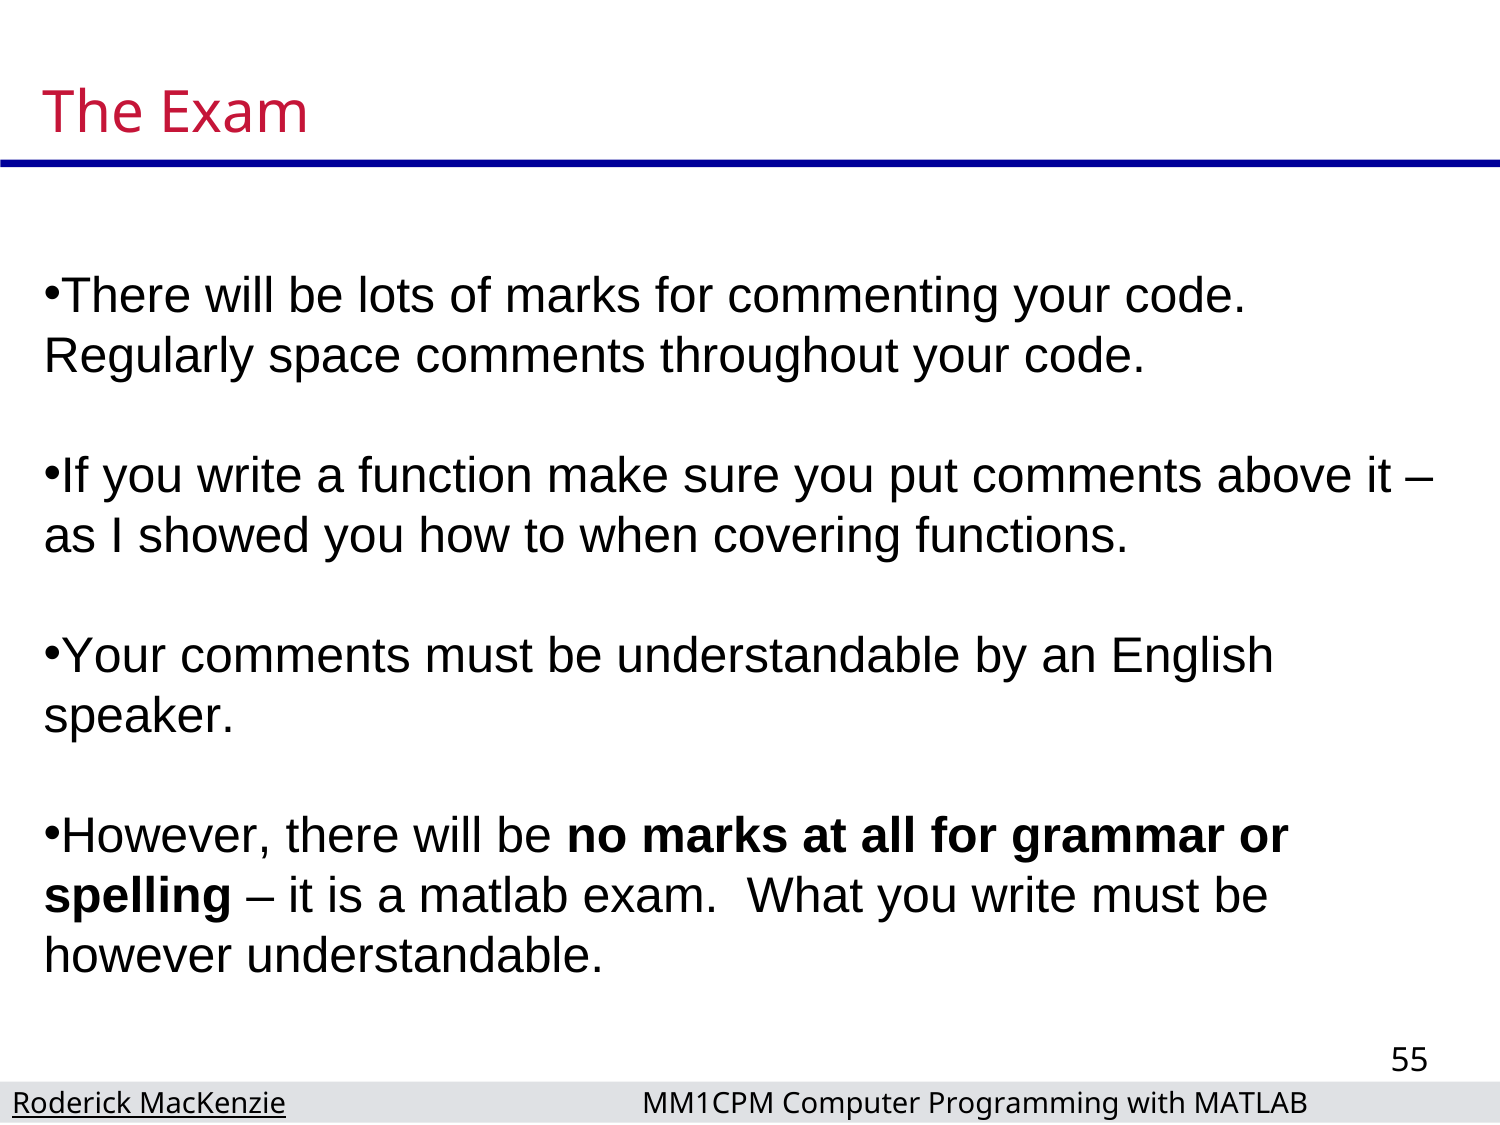

# The Exam
There will be lots of marks for commenting your code. Regularly space comments throughout your code.
If you write a function make sure you put comments above it – as I showed you how to when covering functions.
Your comments must be understandable by an English speaker.
However, there will be no marks at all for grammar or spelling – it is a matlab exam. What you write must be however understandable.